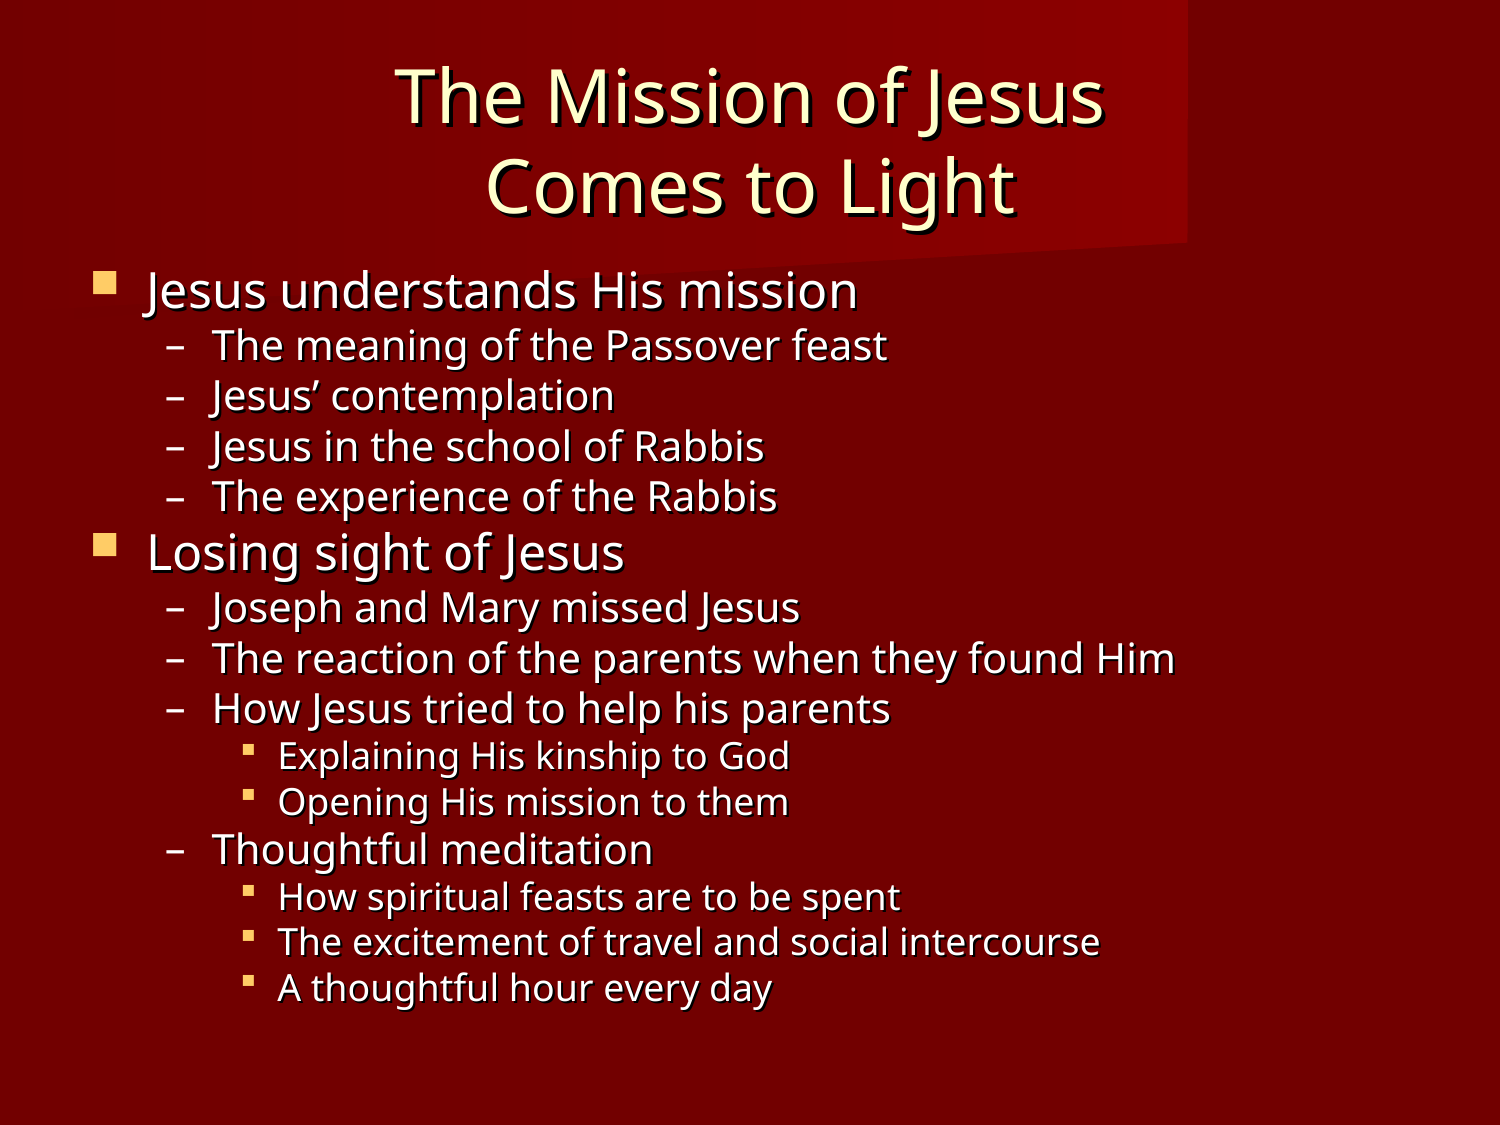

# The Mission of Jesus Comes to Light
Jesus understands His mission
The meaning of the Passover feast
Jesus’ contemplation
Jesus in the school of Rabbis
The experience of the Rabbis
Losing sight of Jesus
Joseph and Mary missed Jesus
The reaction of the parents when they found Him
How Jesus tried to help his parents
Explaining His kinship to God
Opening His mission to them
Thoughtful meditation
How spiritual feasts are to be spent
The excitement of travel and social intercourse
A thoughtful hour every day